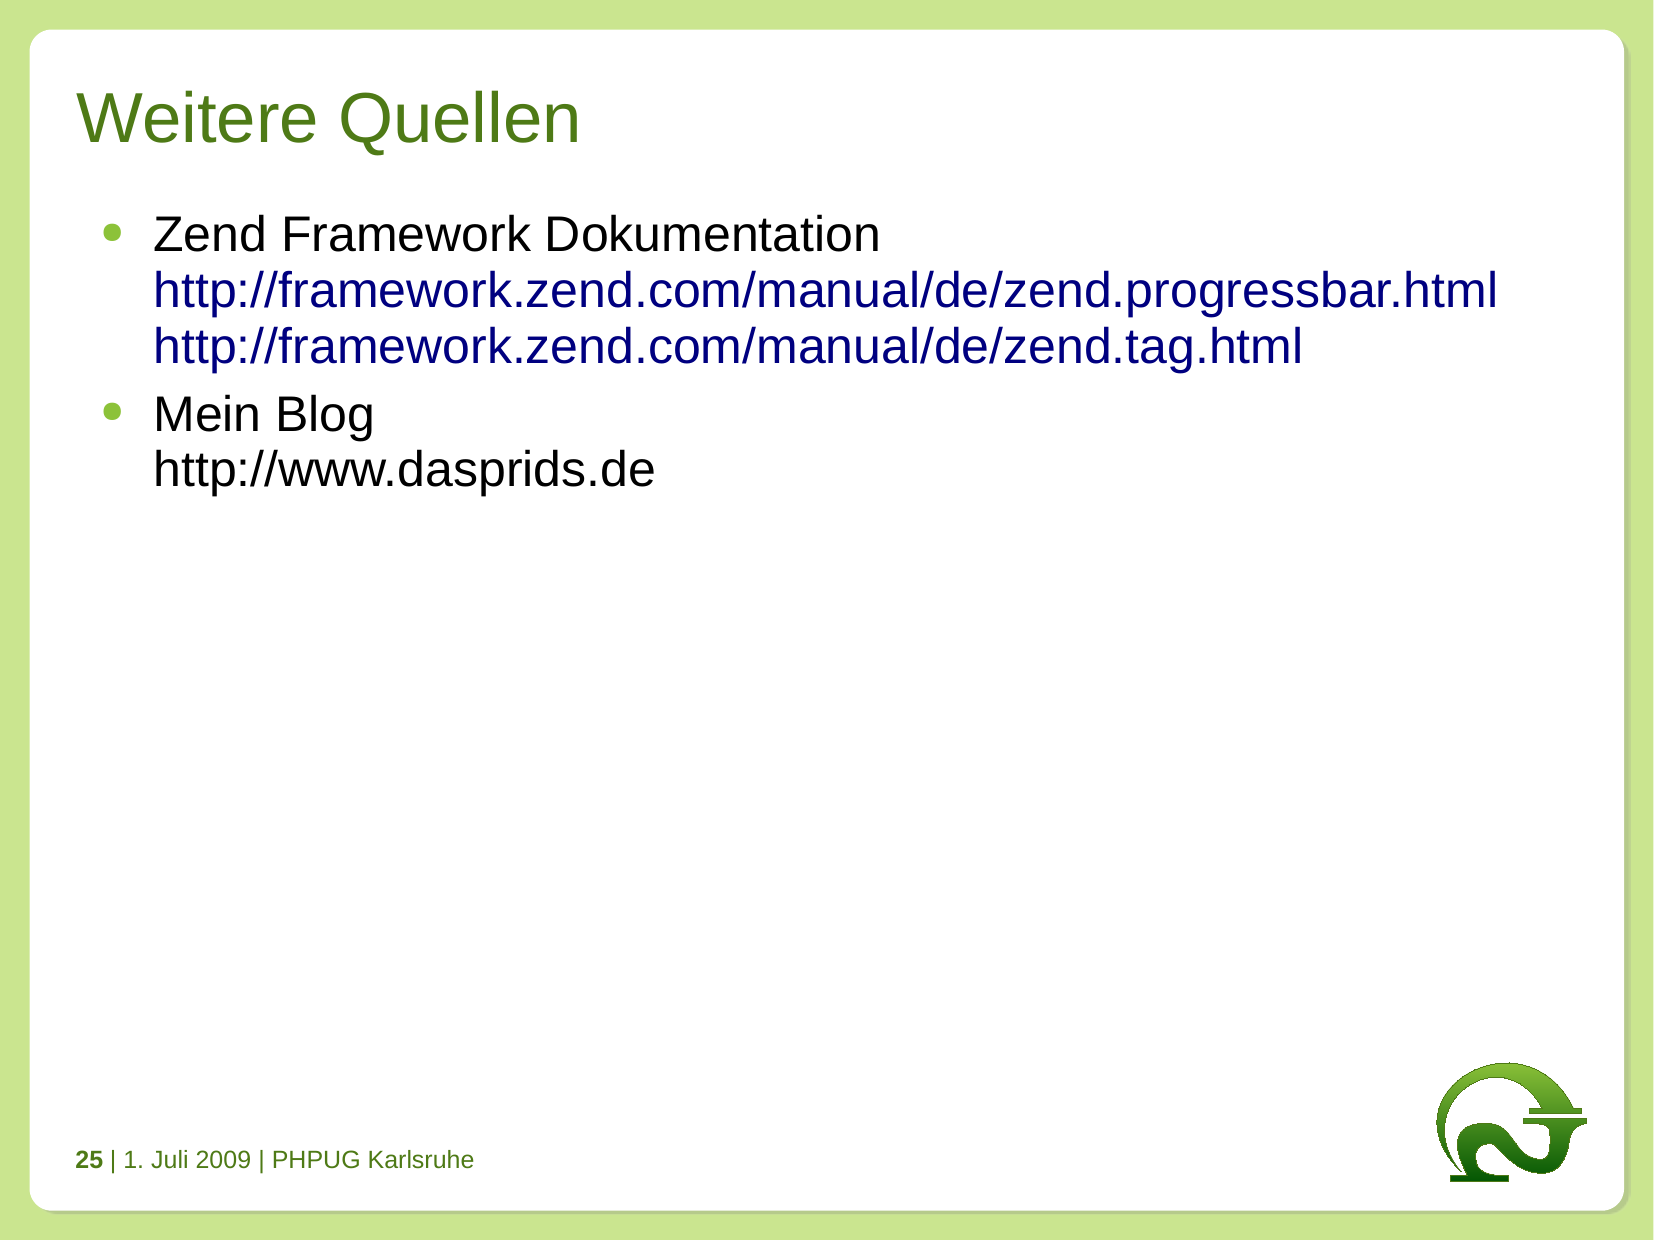

# Weitere Quellen
Zend Framework Dokumentation
http://framework.zend.com/manual/de/zend.progressbar.html
http://framework.zend.com/manual/de/zend.tag.html
Mein Blog
http://www.dasprids.de